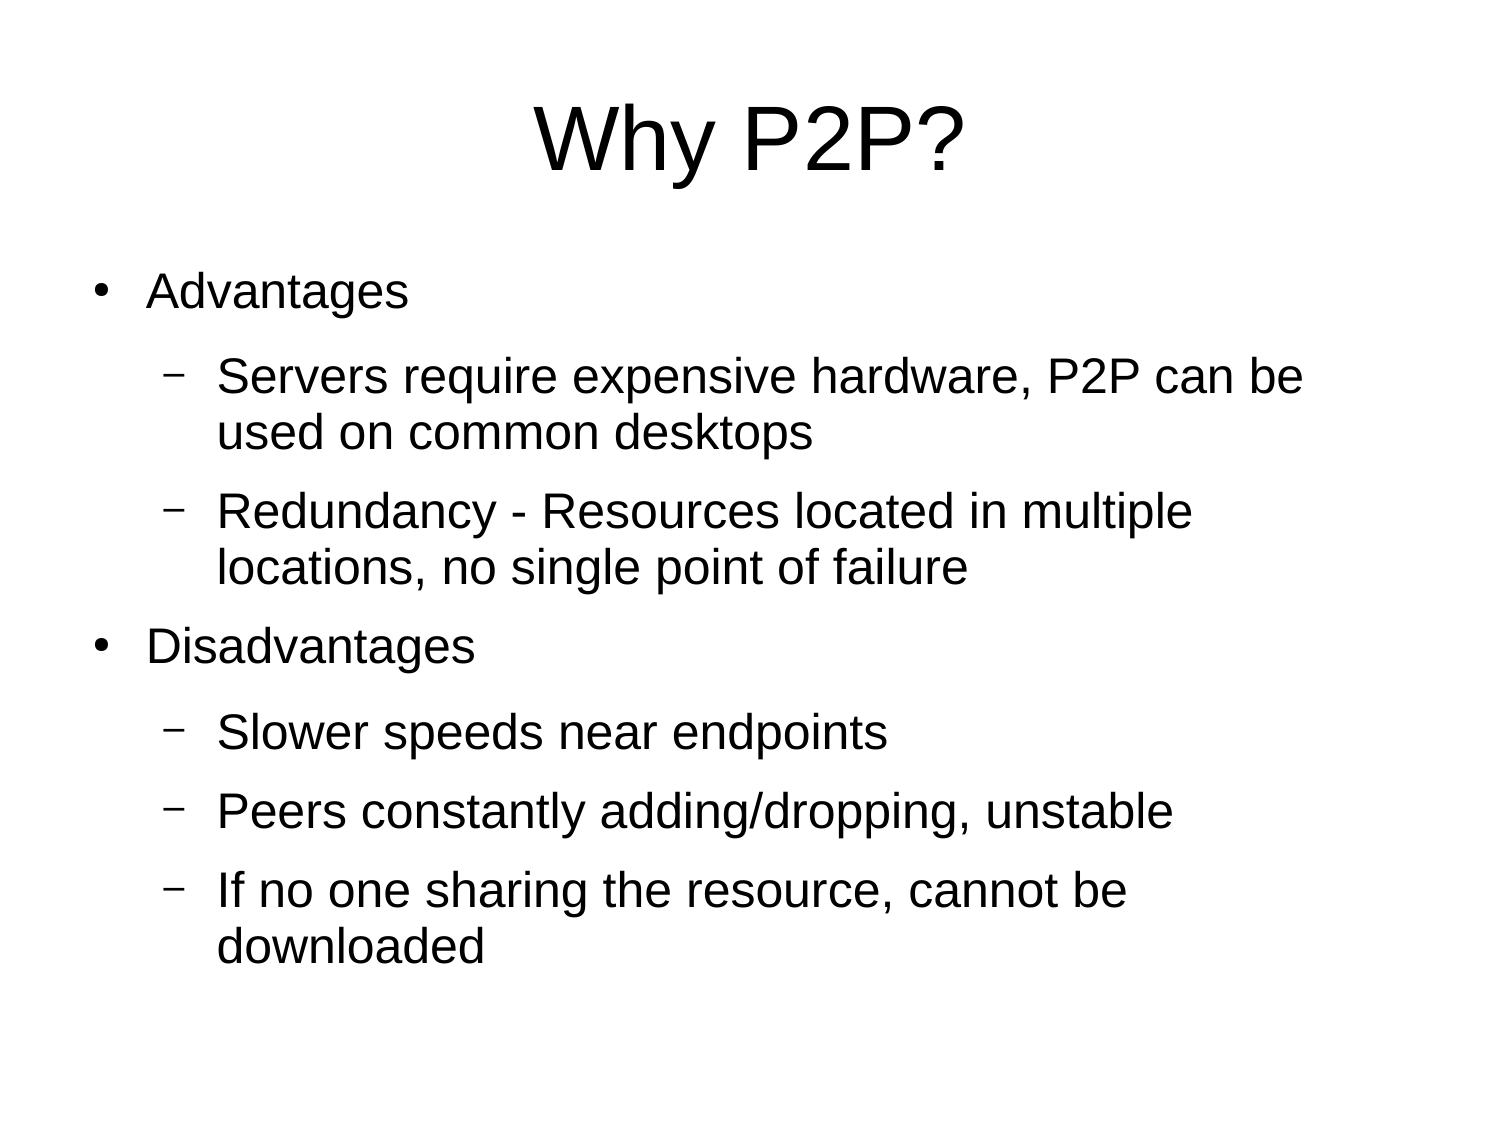

# Why P2P?
Advantages
Servers require expensive hardware, P2P can be used on common desktops
Redundancy - Resources located in multiple locations, no single point of failure
Disadvantages
Slower speeds near endpoints
Peers constantly adding/dropping, unstable
If no one sharing the resource, cannot be downloaded